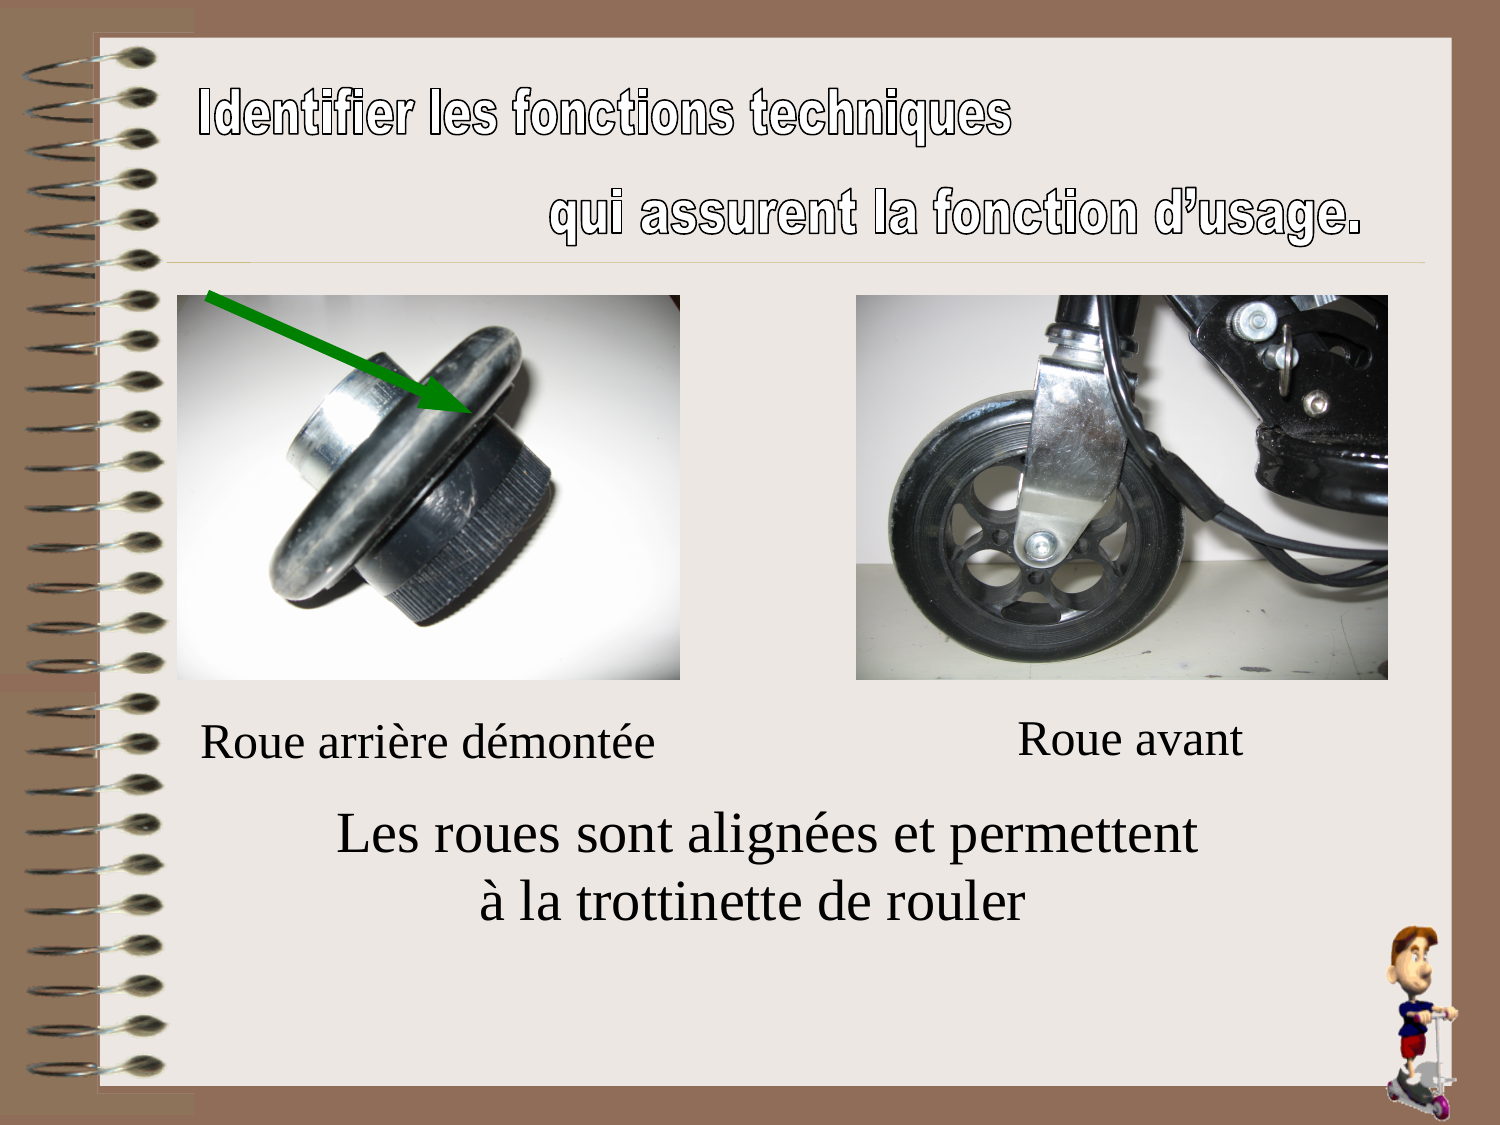

Roue avant
Roue arrière démontée
Les roues sont alignées et permettent à la trottinette de rouler